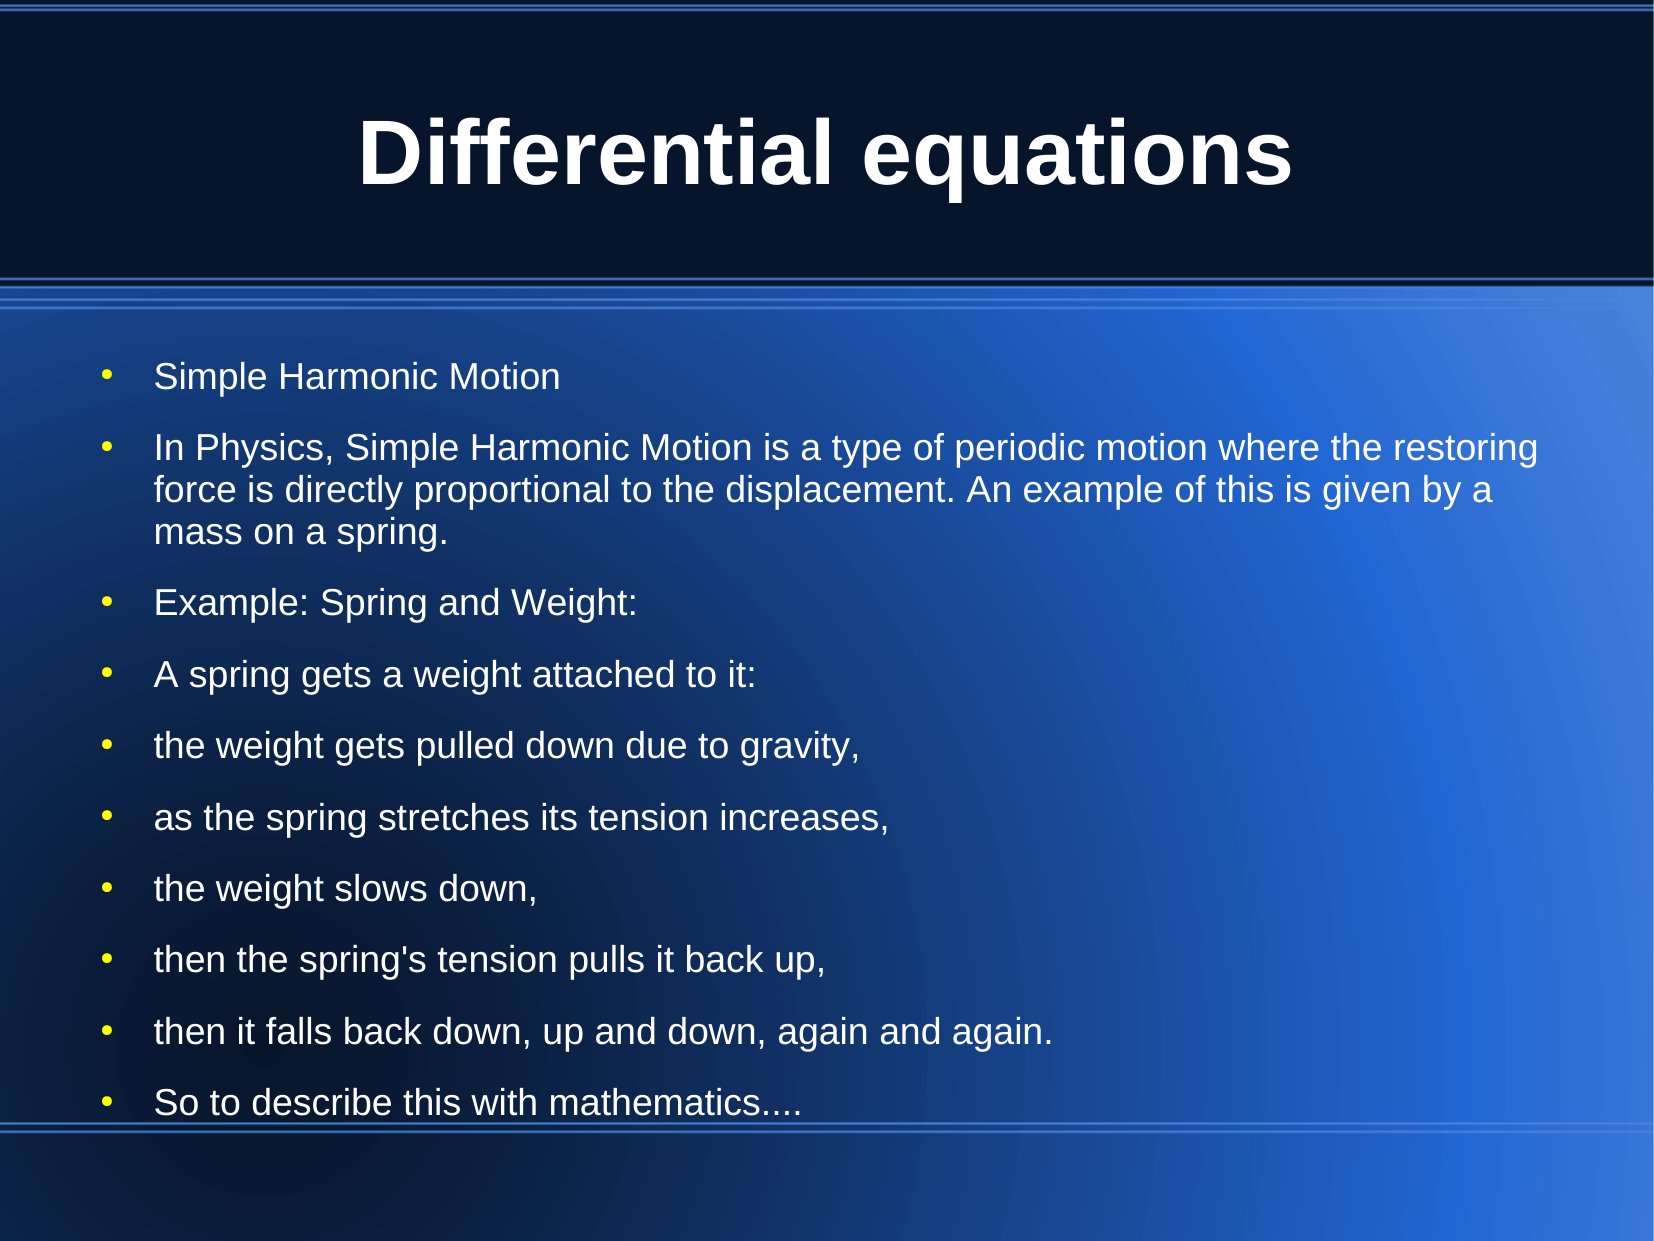

# Differential equations
Simple Harmonic Motion
In Physics, Simple Harmonic Motion is a type of periodic motion where the restoring force is directly proportional to the displacement. An example of this is given by a mass on a spring.
Example: Spring and Weight:
A spring gets a weight attached to it:
the weight gets pulled down due to gravity,
as the spring stretches its tension increases,
the weight slows down,
then the spring's tension pulls it back up,
then it falls back down, up and down, again and again.
So to describe this with mathematics....